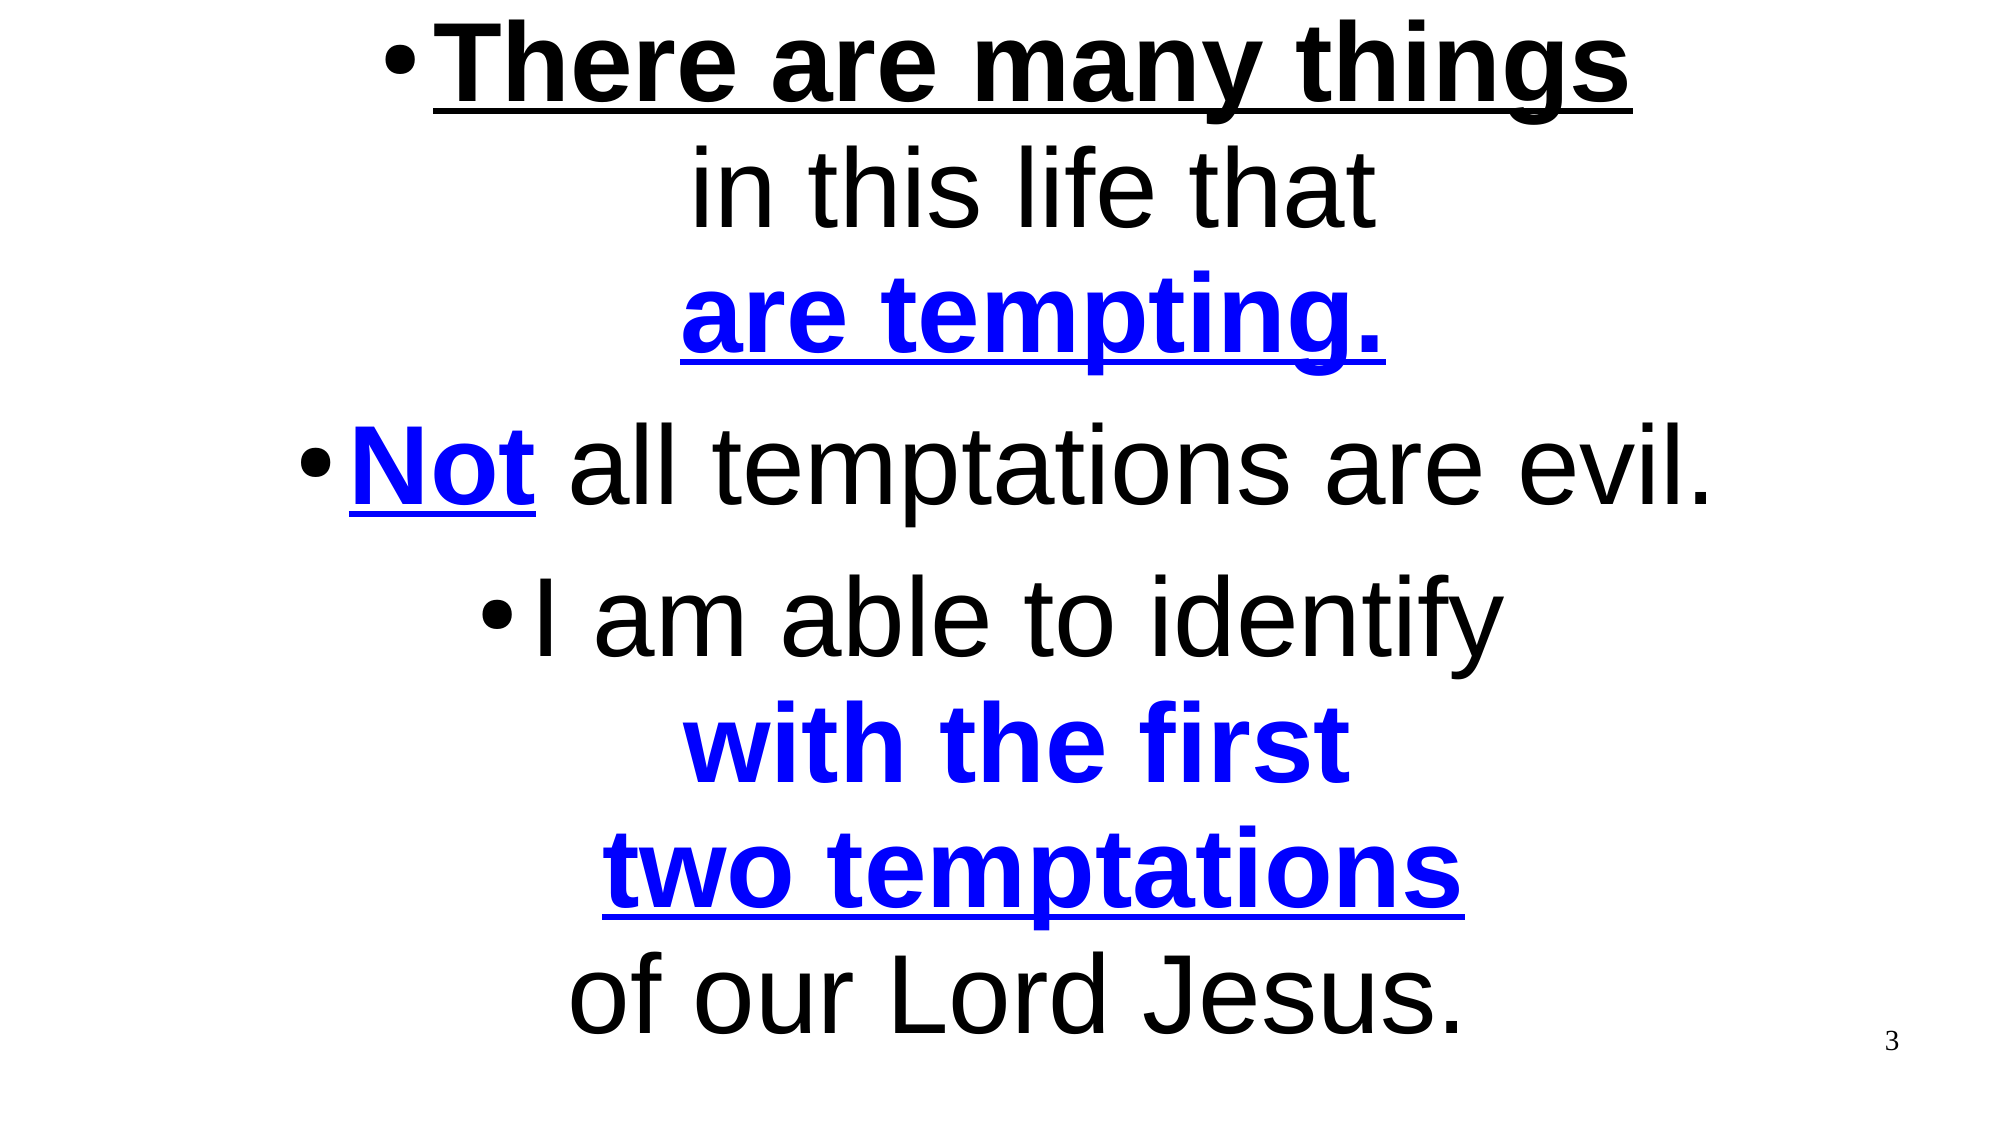

# There are many things in this life that are tempting.
Not all temptations are evil.
I am able to identify
with the first
two temptations
of our Lord Jesus.
3